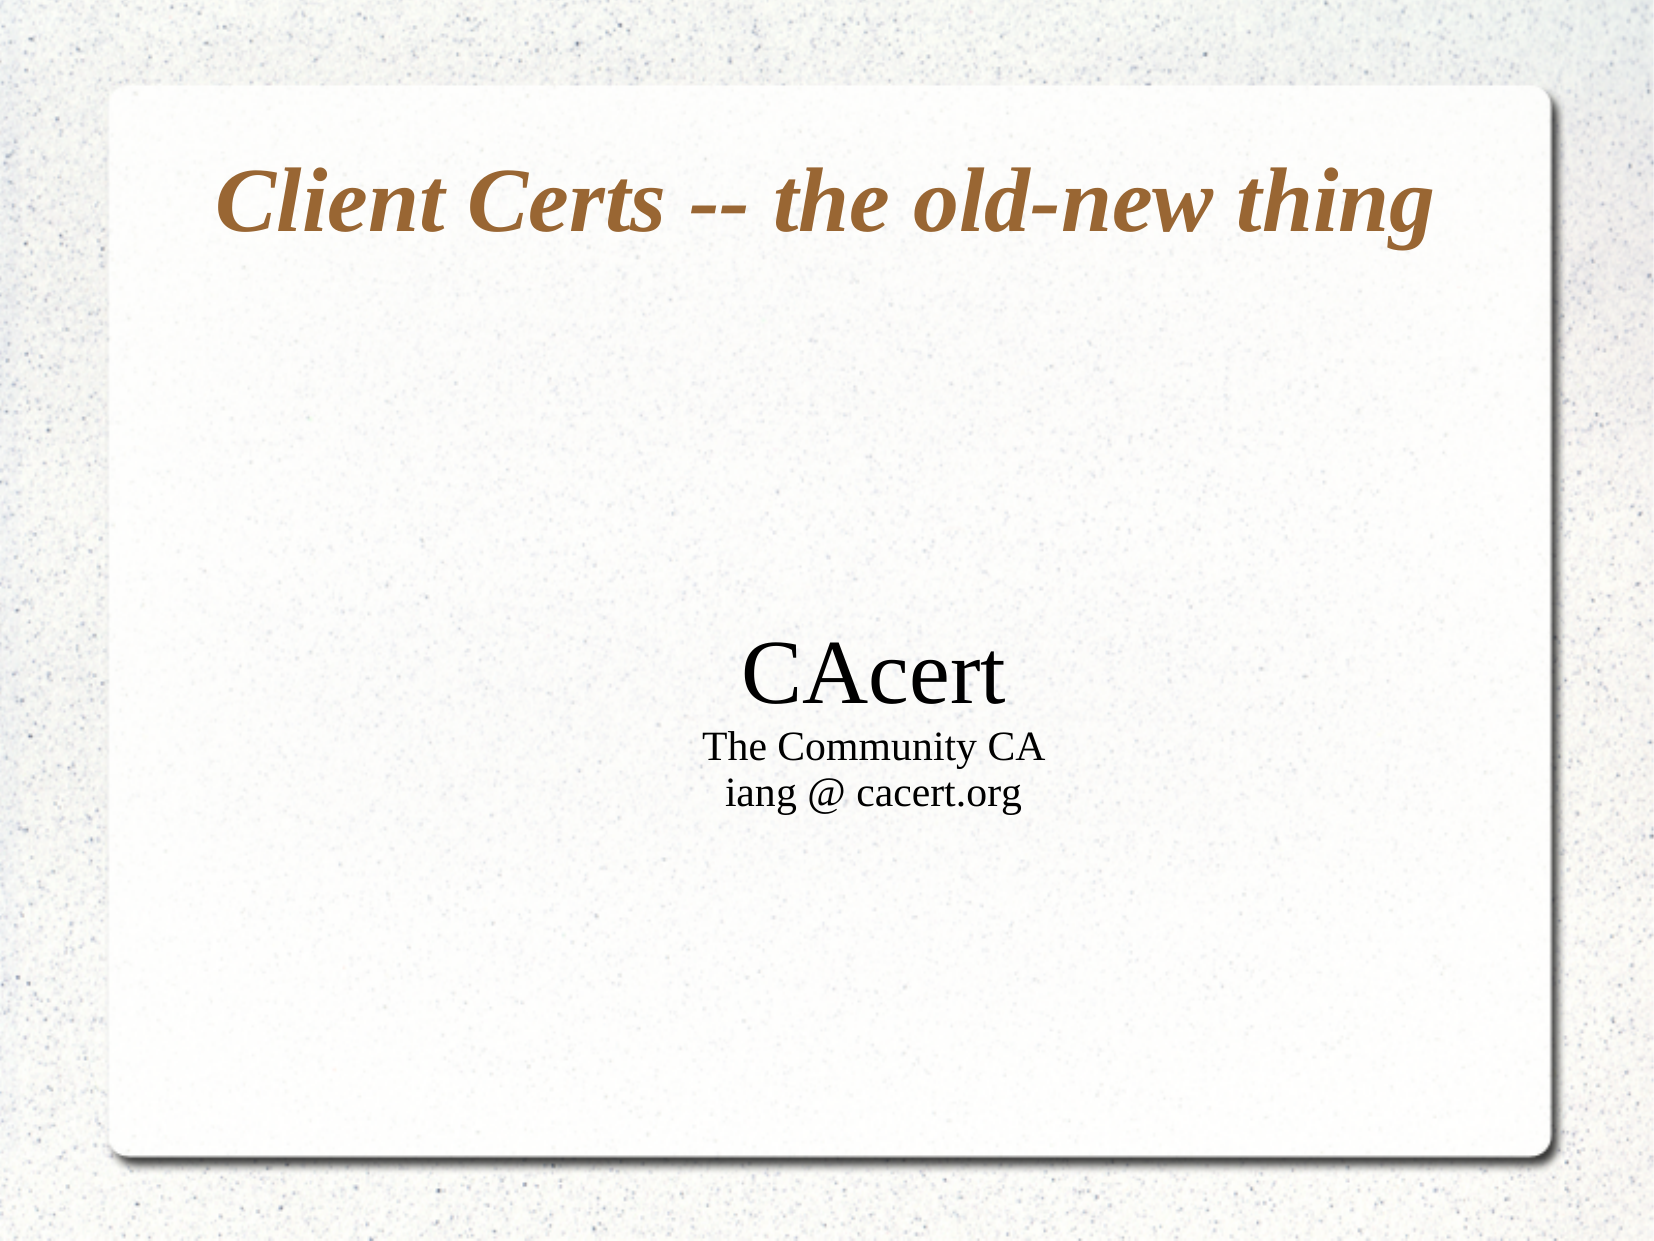

# Client Certs -- the old-new thing
CAcert
The Community CA
iang @ cacert.org